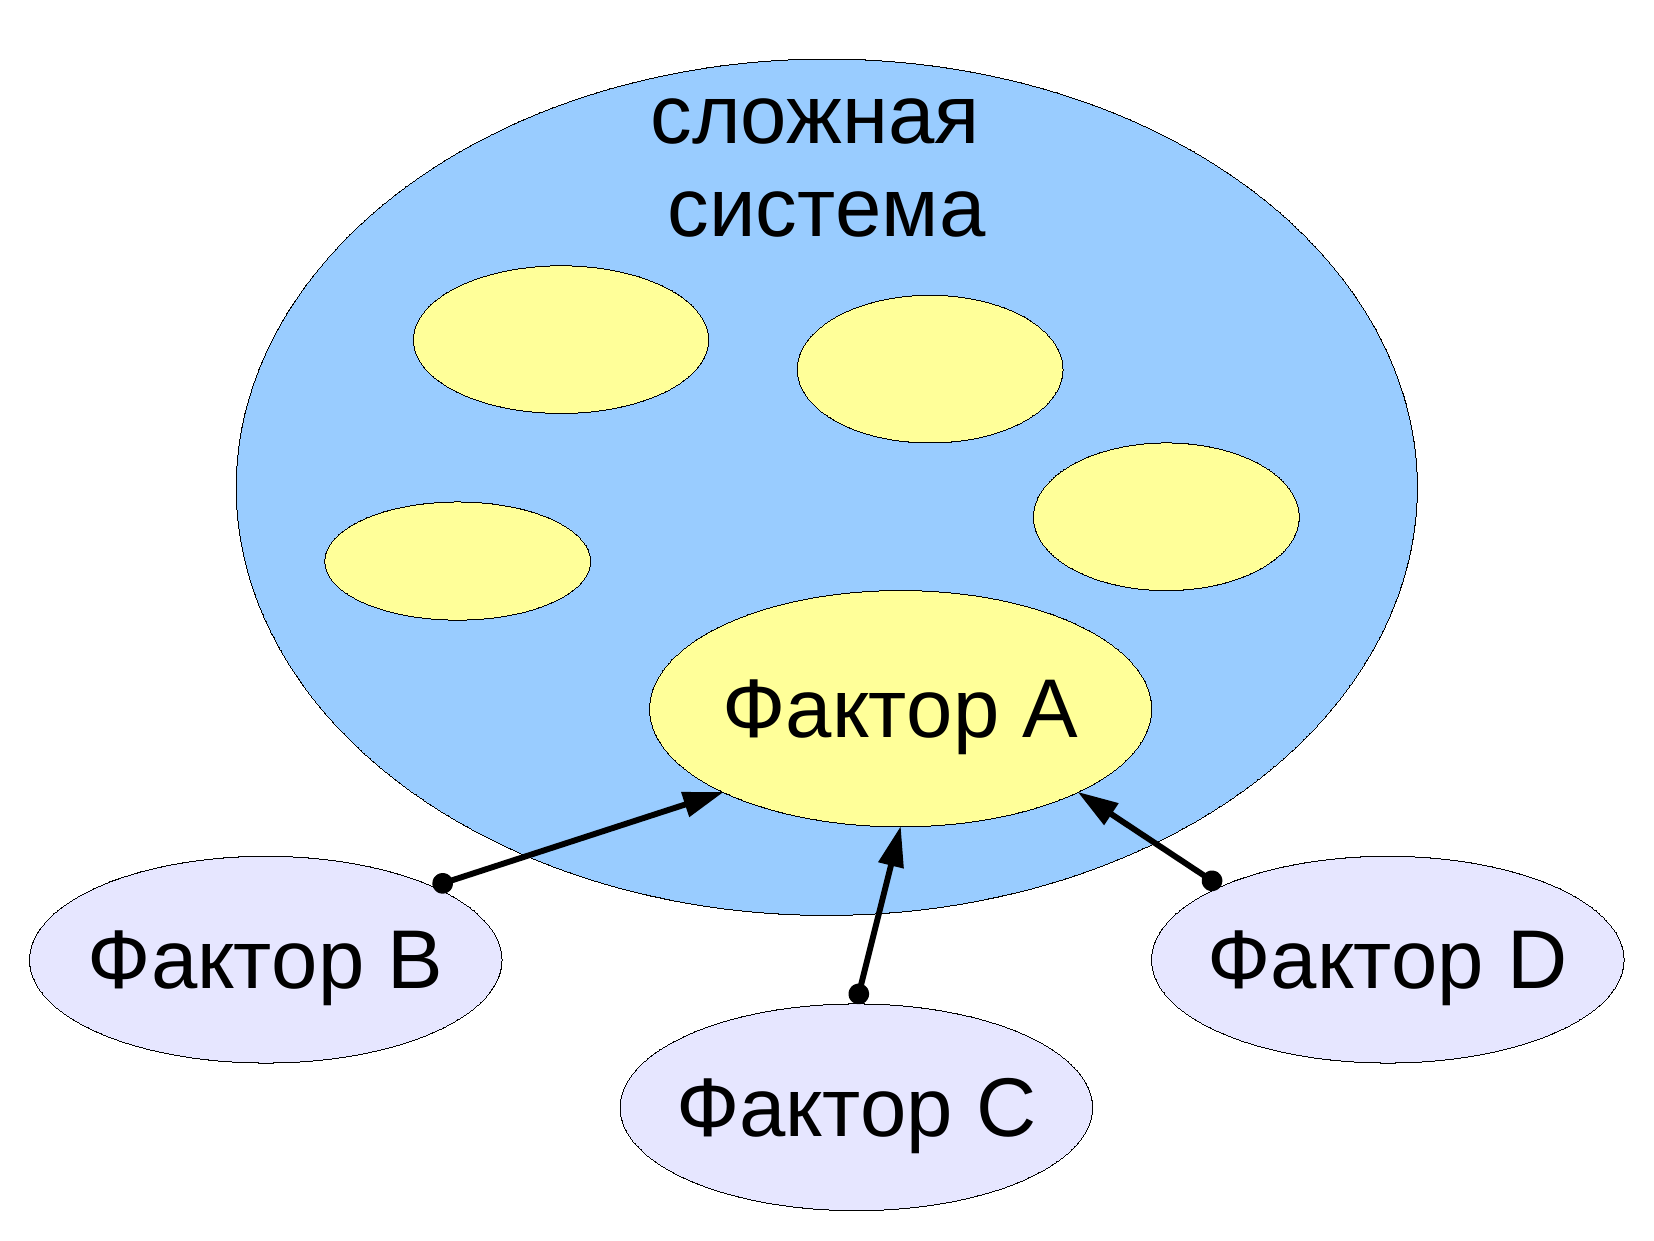

сложная
система
Фактор А
Фактор B
Фактор D
Фактор C